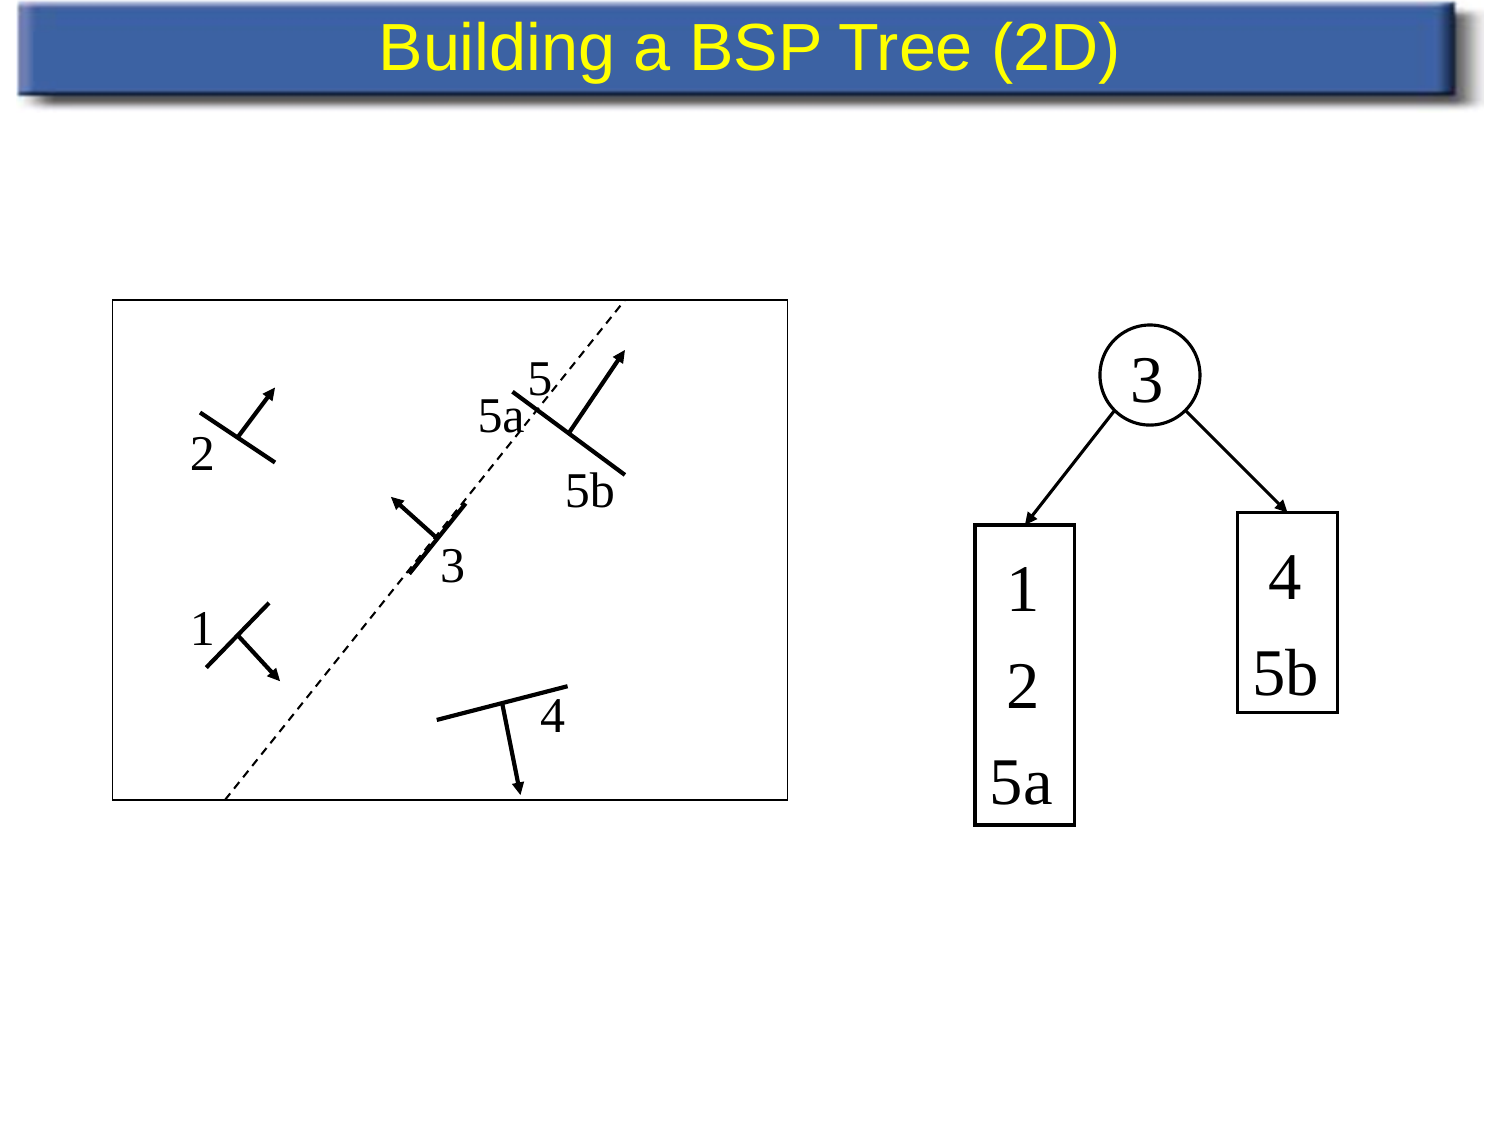

# Building a BSP Tree (2D)
5
5a
2
5b
3
1
4
3
 4
5b
 1
 2
5a